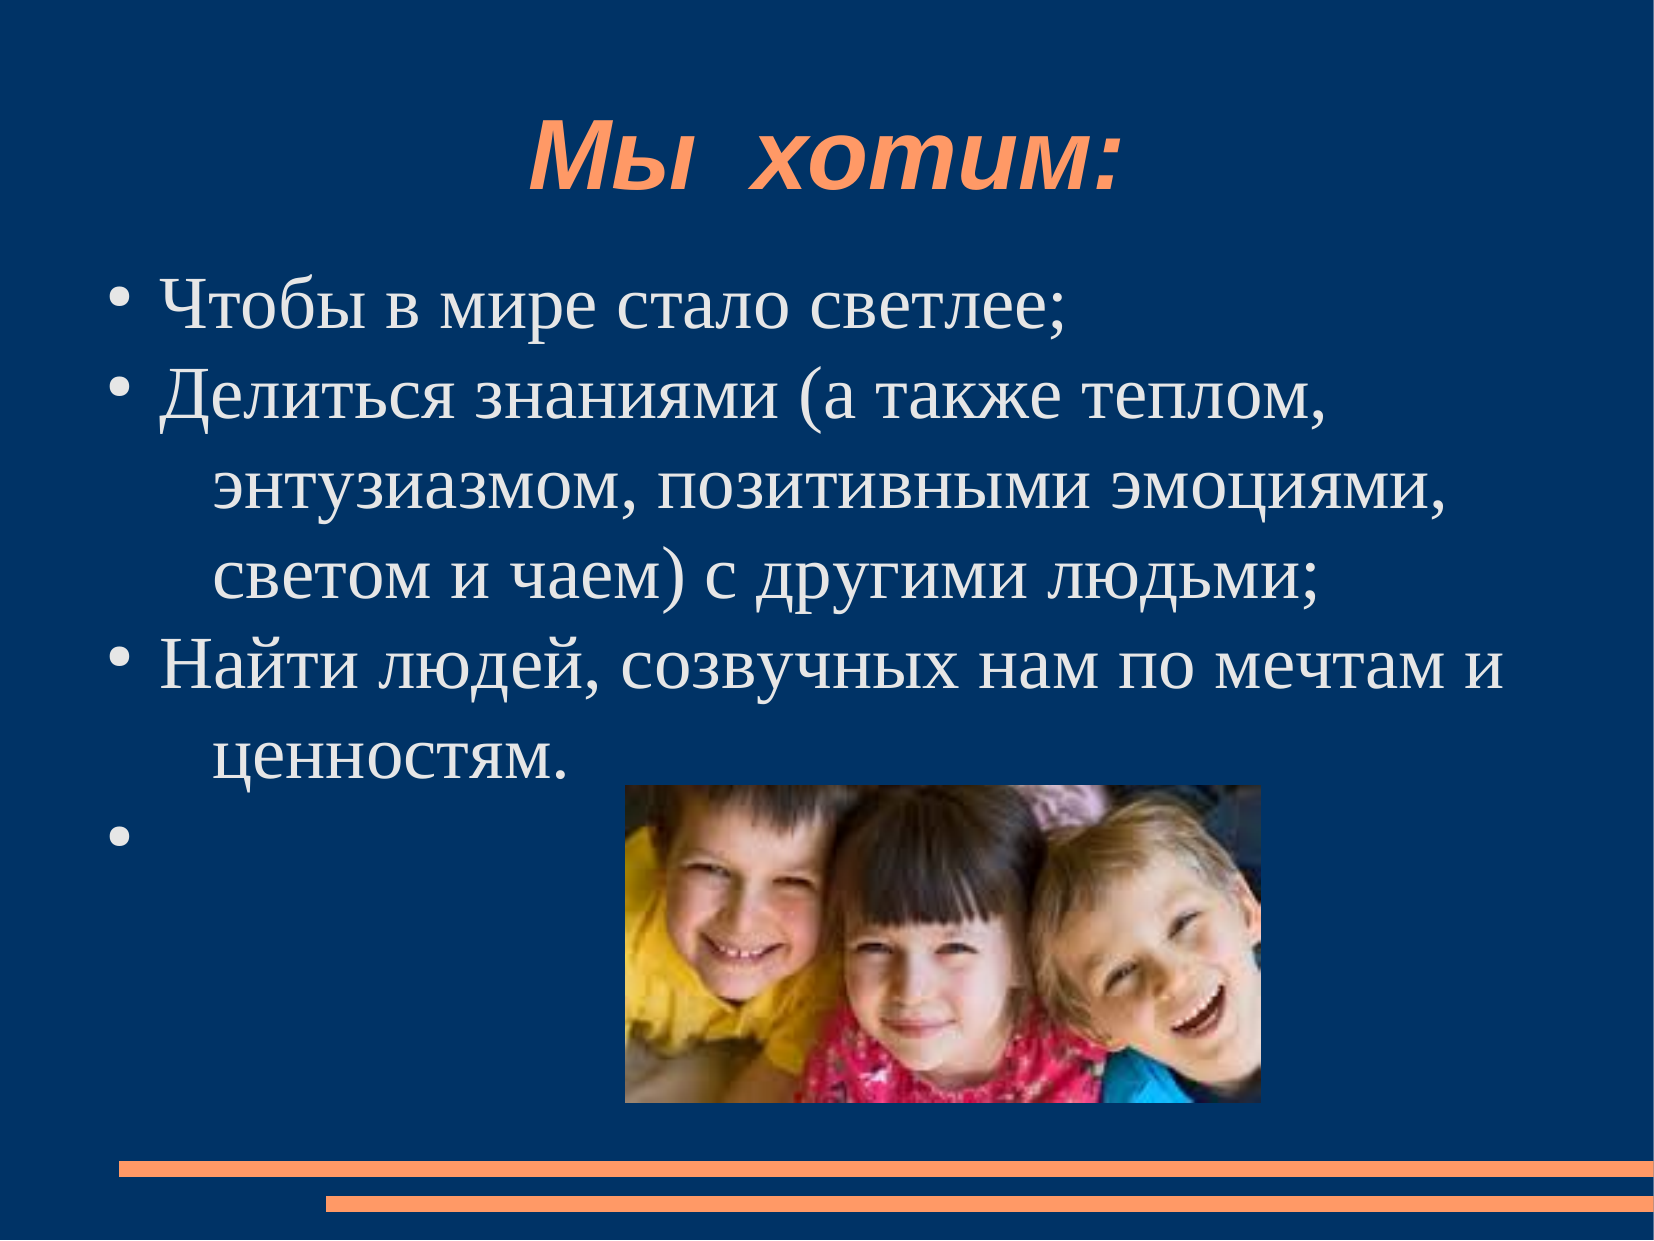

# Мы хотим:
Чтобы в мире стало светлее;
Делиться знаниями (а также теплом, энтузиазмом, позитивными эмоциями, светом и чаем) с другими людьми;
Найти людей, созвучных нам по мечтам и ценностям.